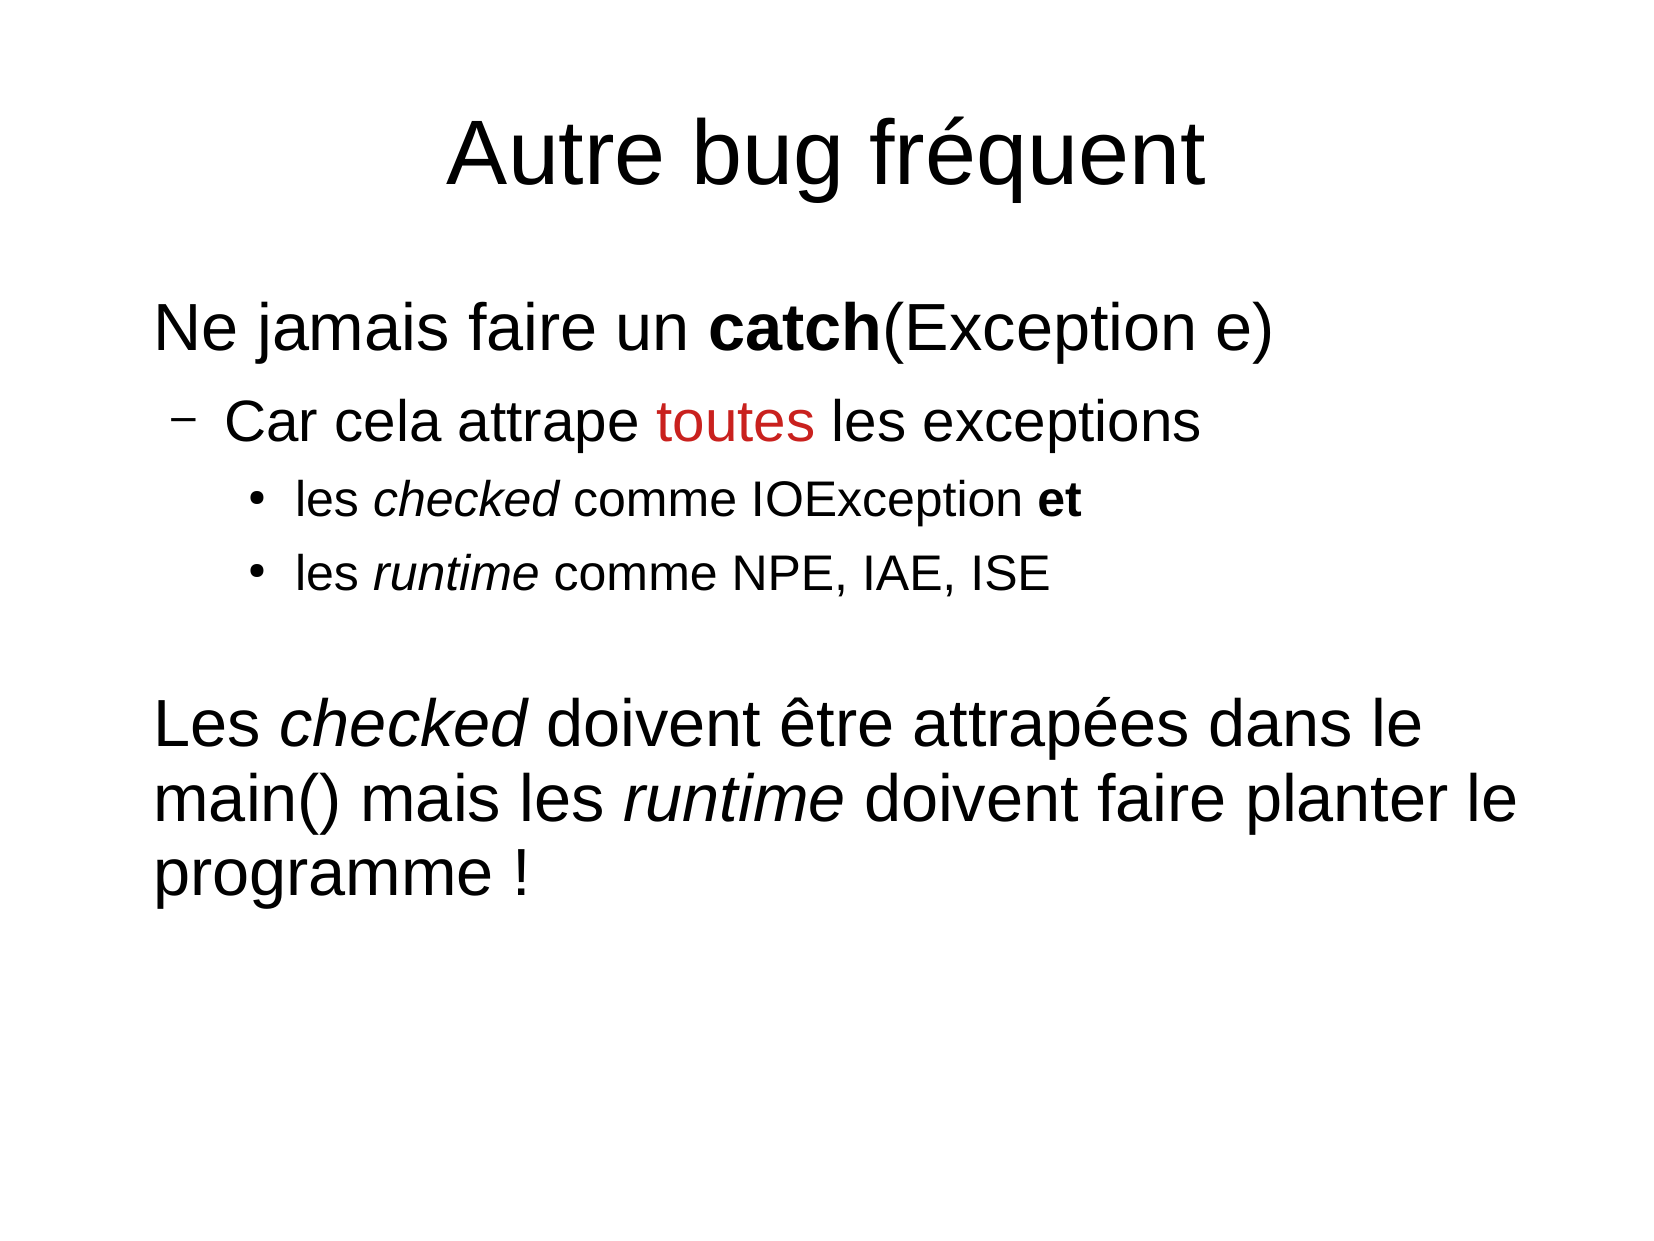

# Autre bug fréquent
Ne jamais faire un catch(Exception e)
Car cela attrape toutes les exceptions
les checked comme IOException et
les runtime comme NPE, IAE, ISE
Les checked doivent être attrapées dans le main() mais les runtime doivent faire planter le programme !